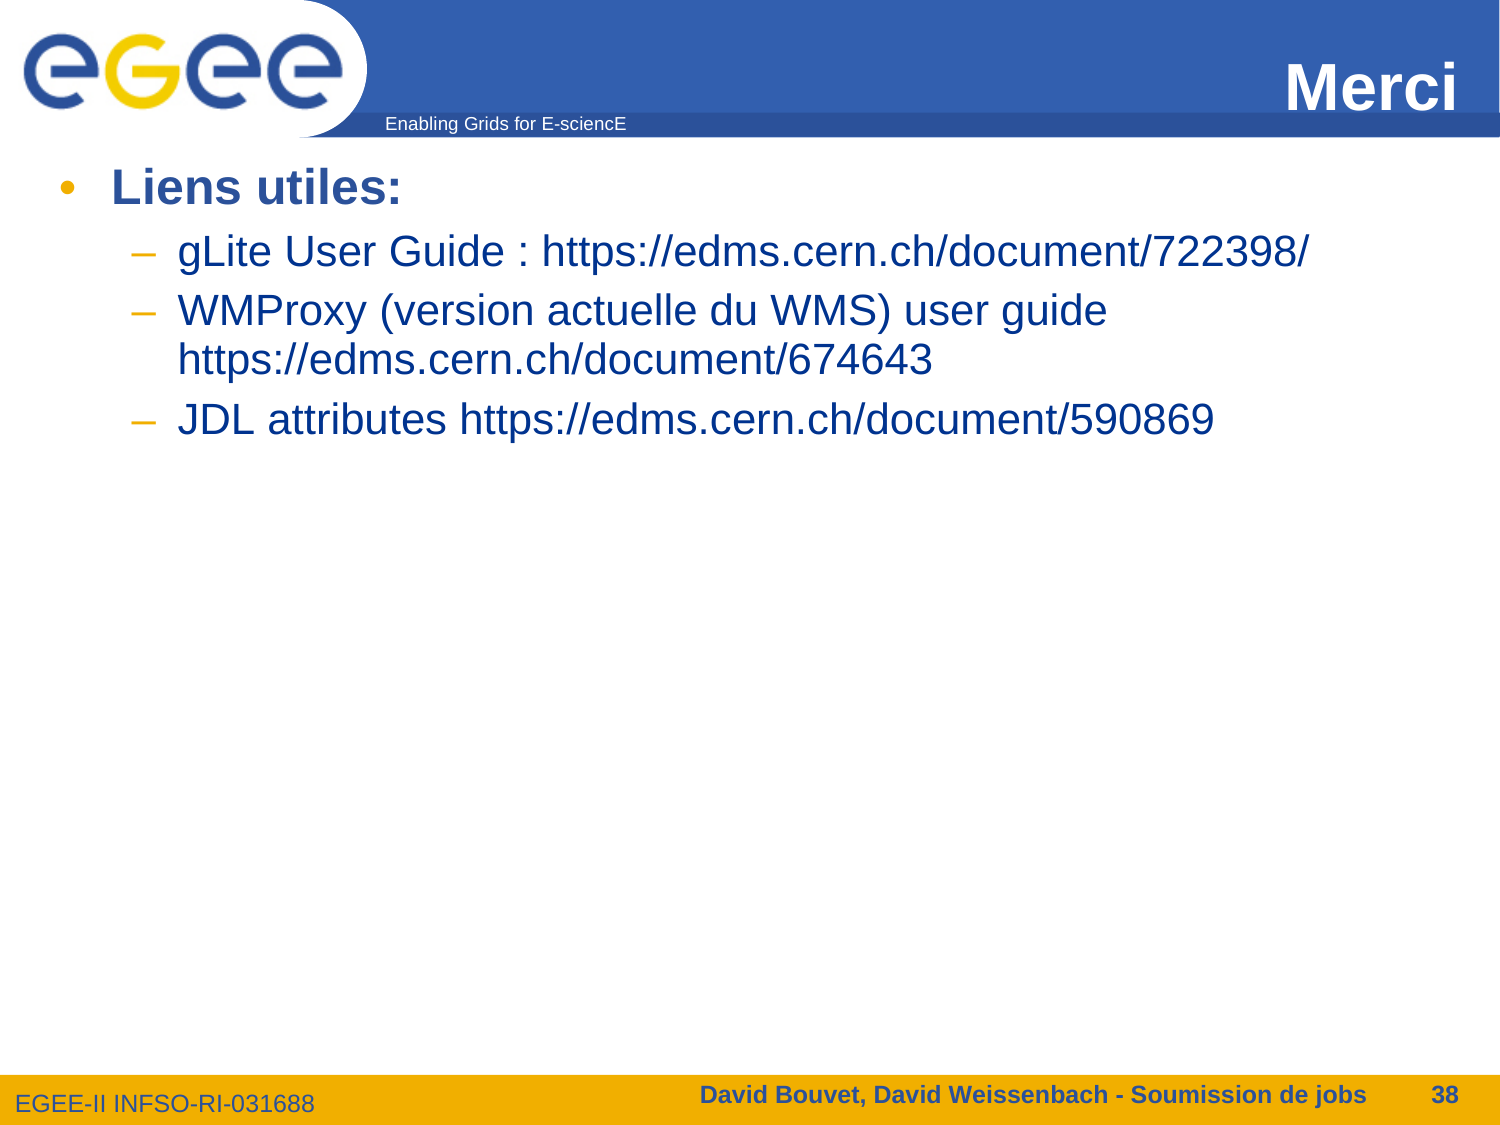

# Merci
Liens utiles:
gLite User Guide : https://edms.cern.ch/document/722398/
WMProxy (version actuelle du WMS) user guide https://edms.cern.ch/document/674643
JDL attributes https://edms.cern.ch/document/590869
David Bouvet, David Weissenbach - Soumission de jobs
38